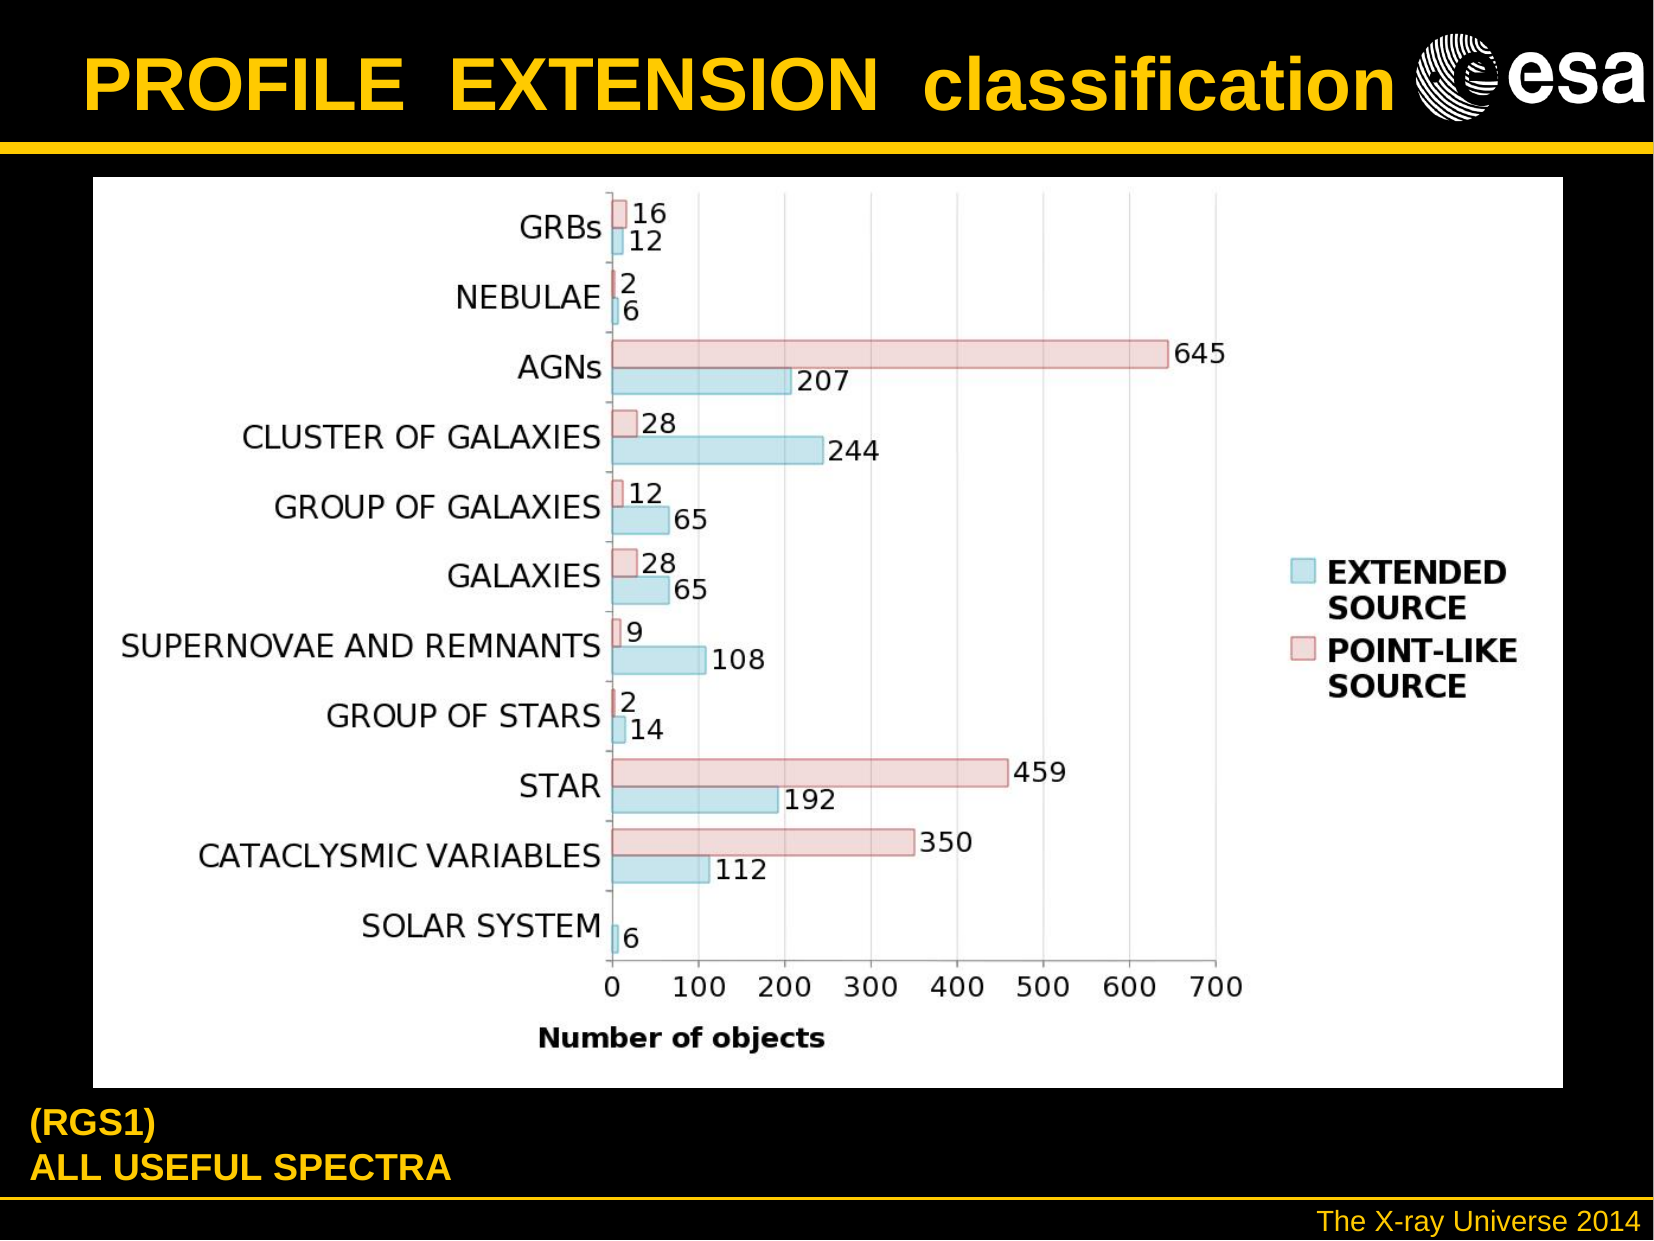

# PROFILE EXTENSION classification
POINT-LIKE SOURCES / EXTENDED SOURCES
(RGS1)
ALL USEFUL SPECTRA
The X-ray Universe 2014